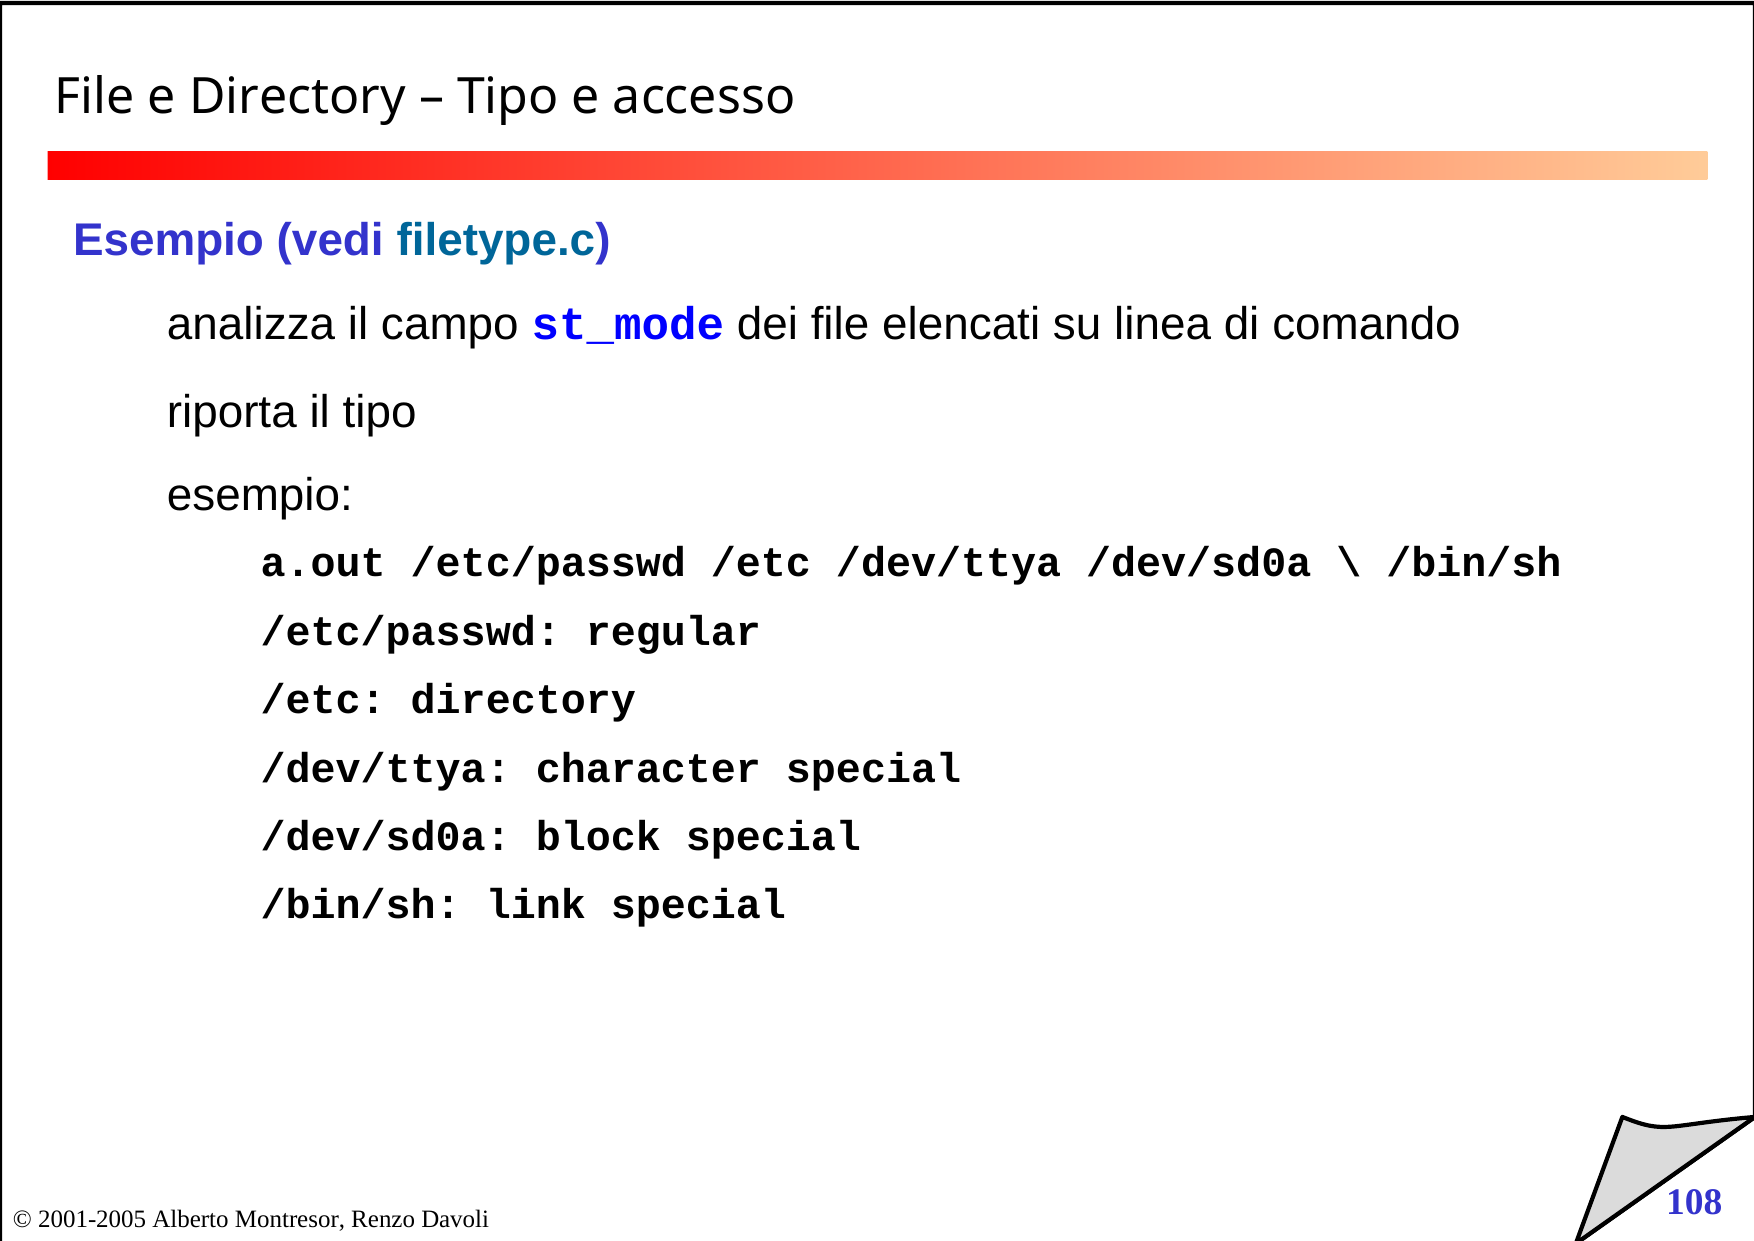

# File e Directory – Tipo e accesso
Esempio (vedi filetype.c)
analizza il campo st_mode dei file elencati su linea di comando
riporta il tipo
esempio:
a.out /etc/passwd /etc /dev/ttya /dev/sd0a \ /bin/sh
/etc/passwd: regular
/etc: directory
/dev/ttya: character special
/dev/sd0a: block special
/bin/sh: link special